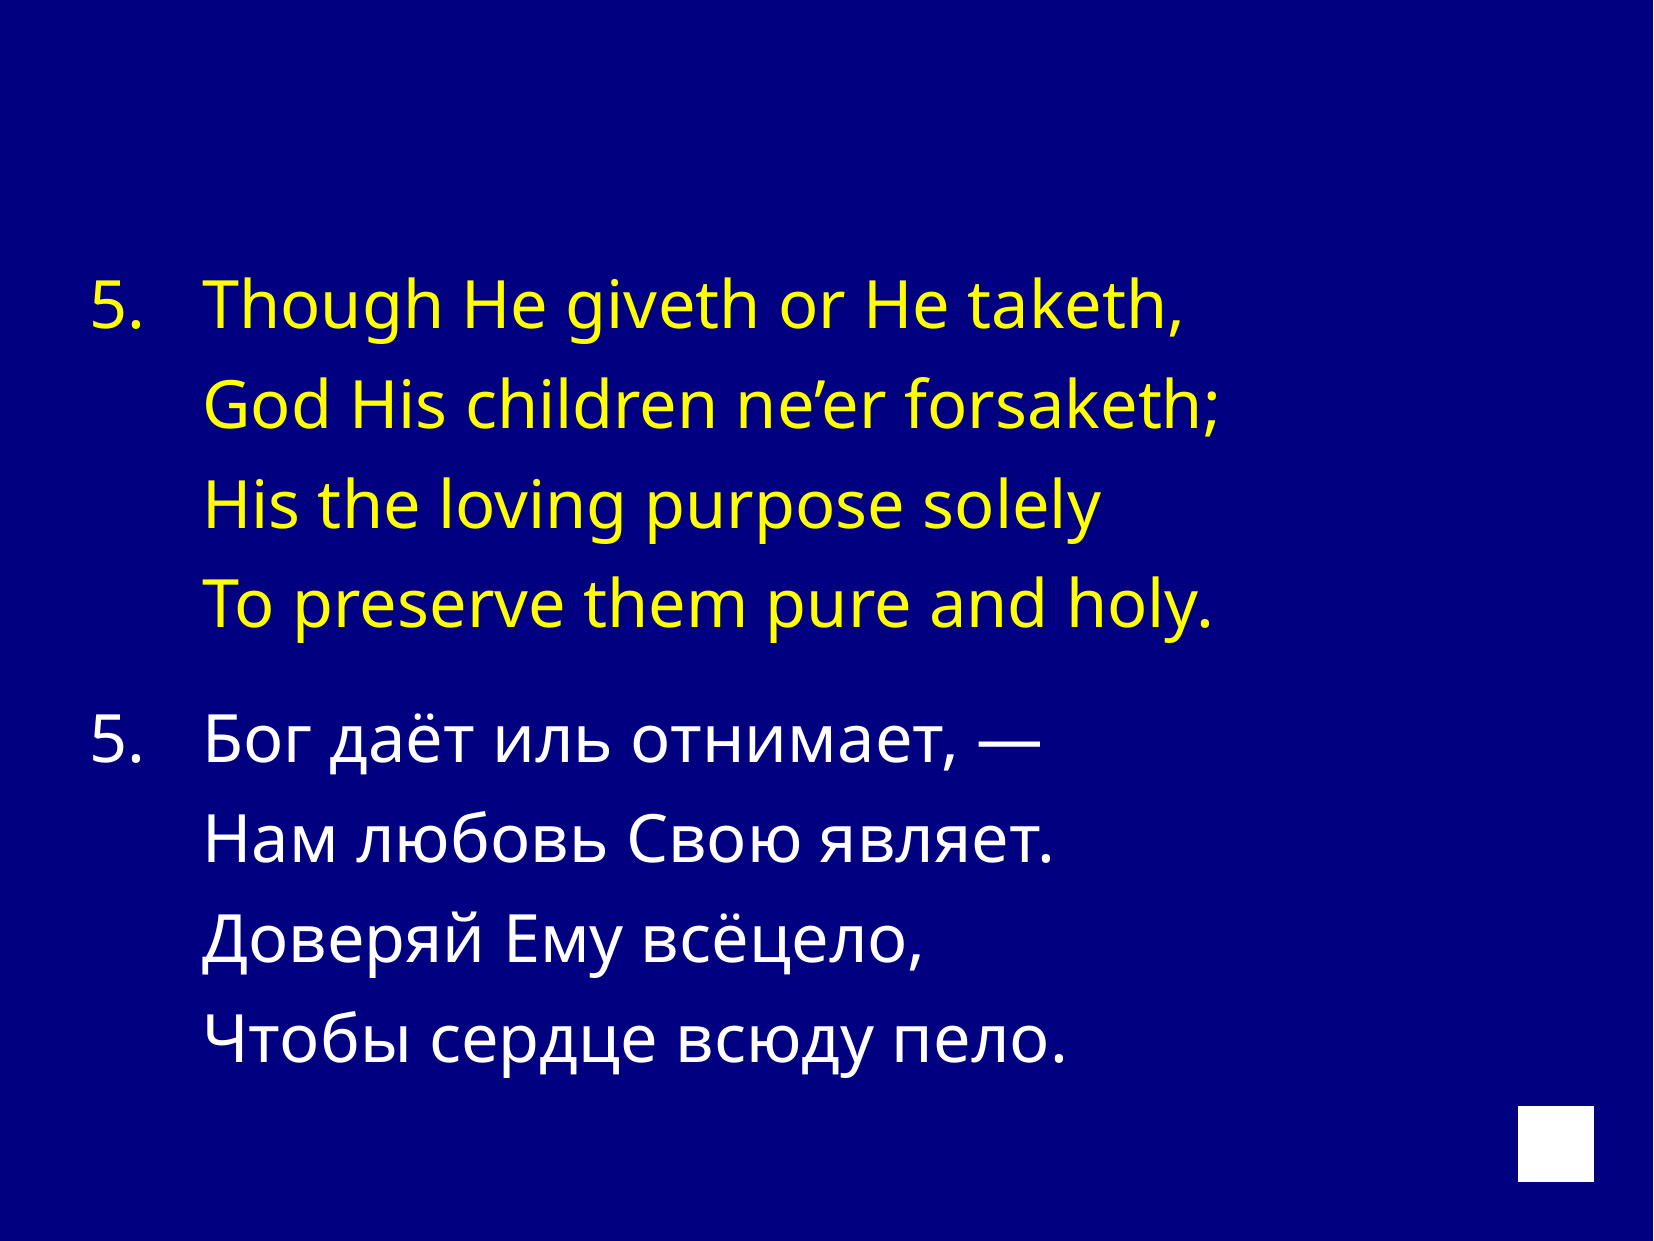

5.	Though He giveth or He taketh,
	God His children ne’er forsaketh;
	His the loving purpose solely
	To preserve them pure and holy.
5.	Бог даёт иль отнимает, ―
	Нам любовь Свою являет.
	Доверяй Ему всёцело,
	Чтобы сердце всюду пело.